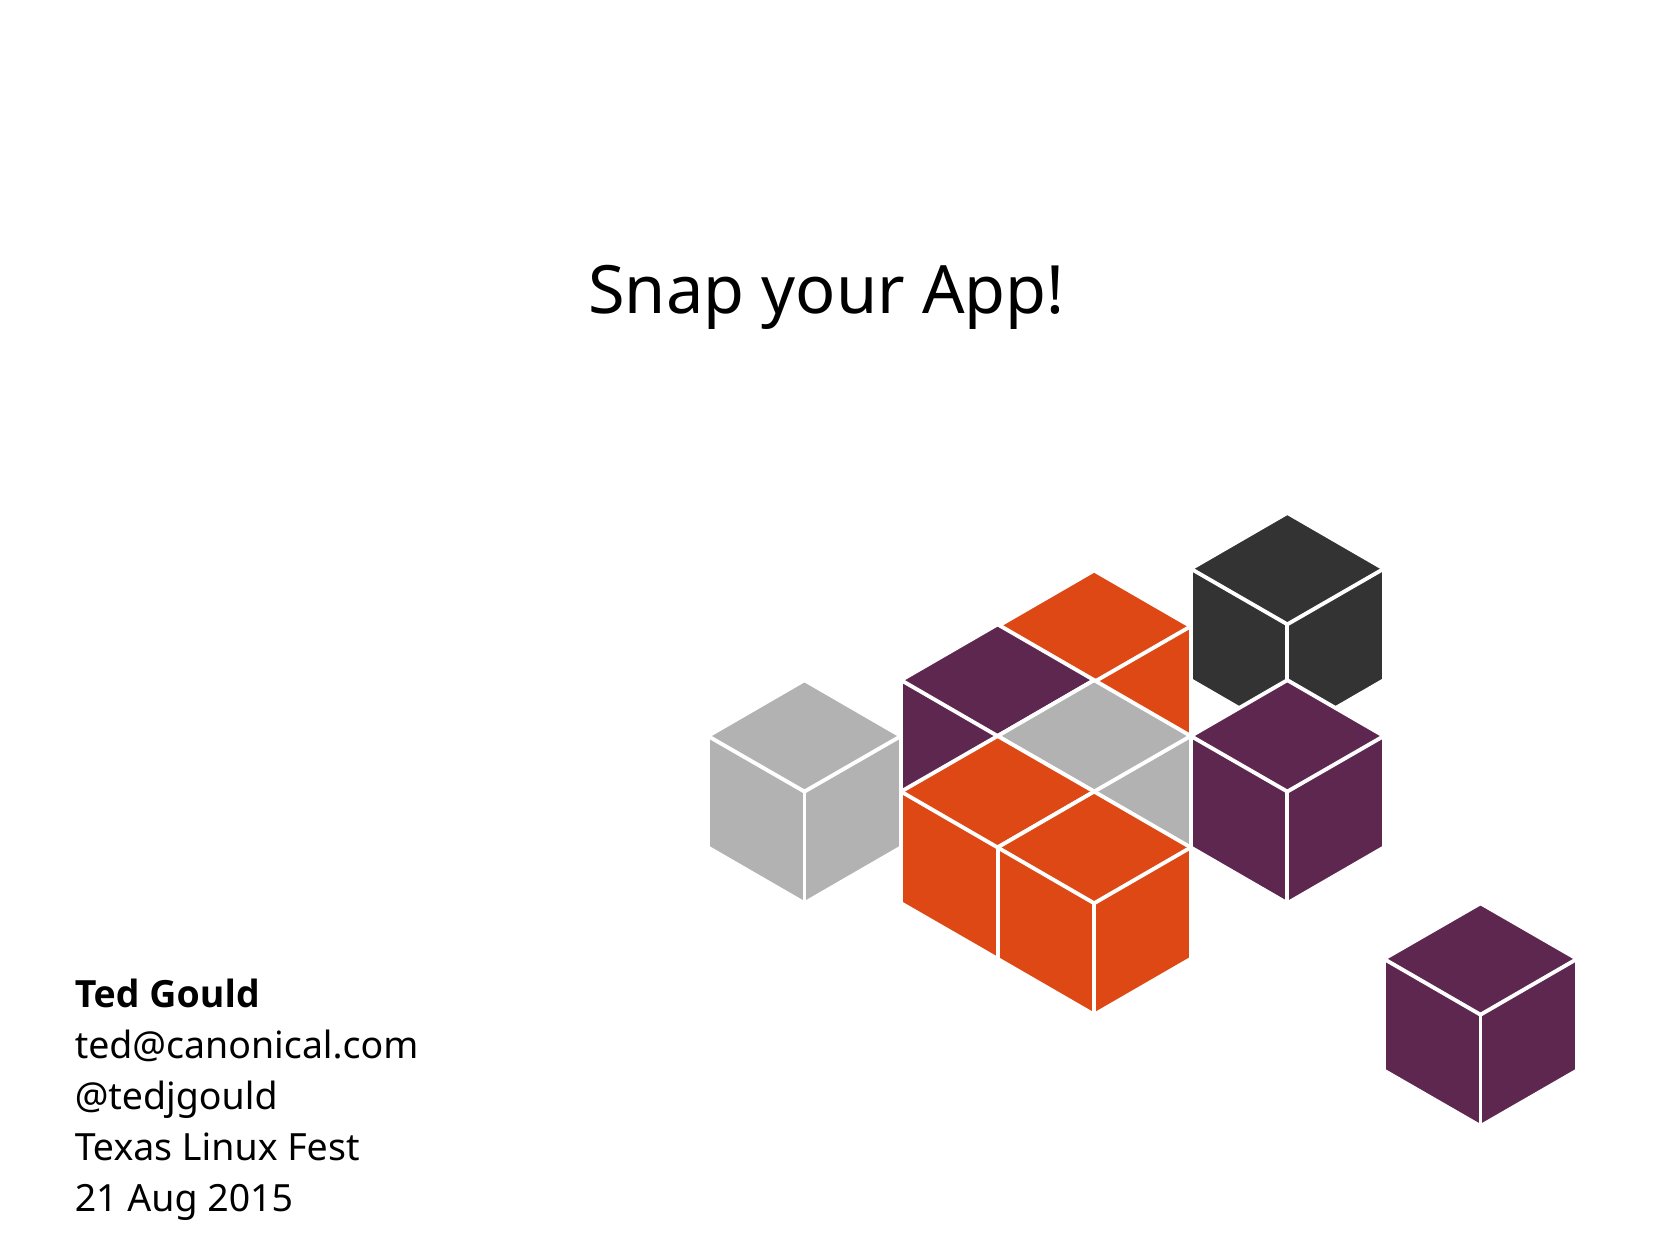

# Snap your App!
Ted Gould
ted@canonical.com
@tedjgould
Texas Linux Fest
21 Aug 2015